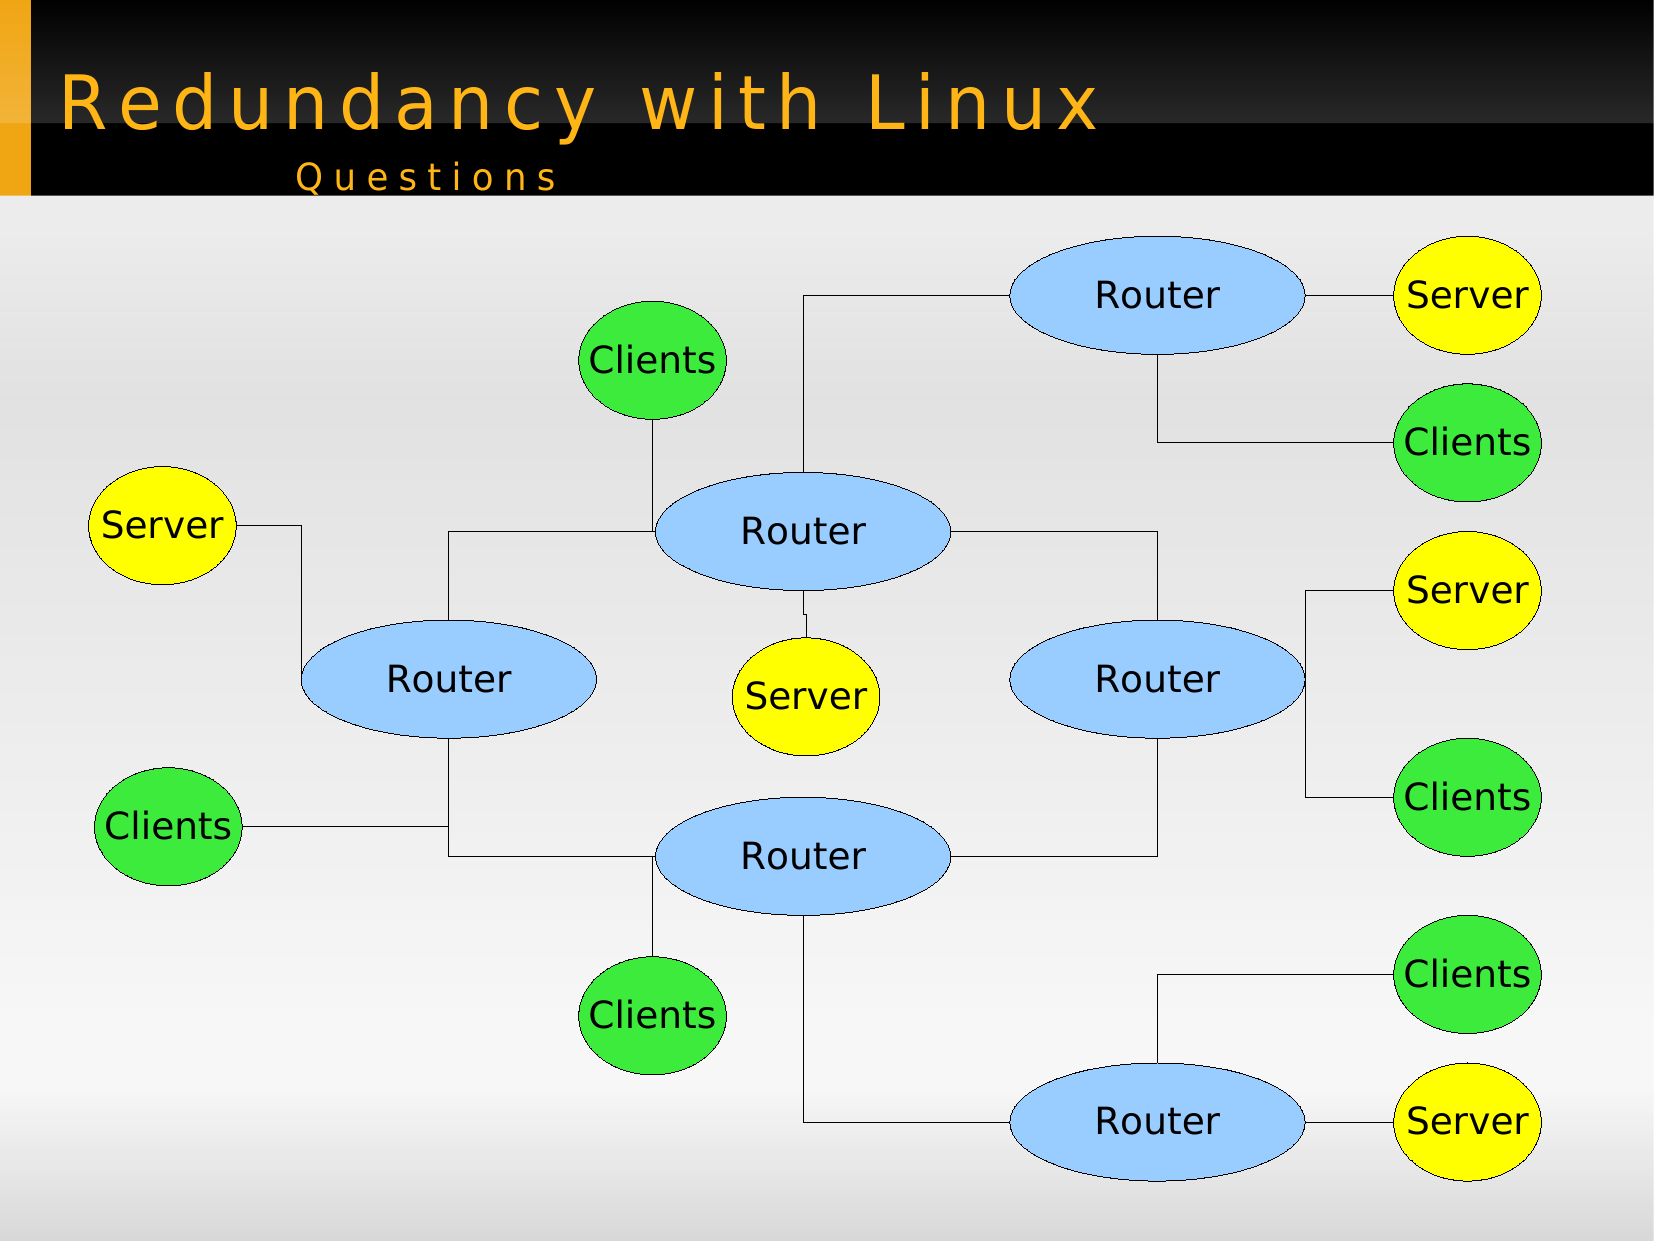

# Redundancy with Linux
Questions
Router
Server
Clients
Clients
Server
Router
Router
Server
Router
Router
Server
Clients
Clients
Router
Clients
Clients
Router
Server